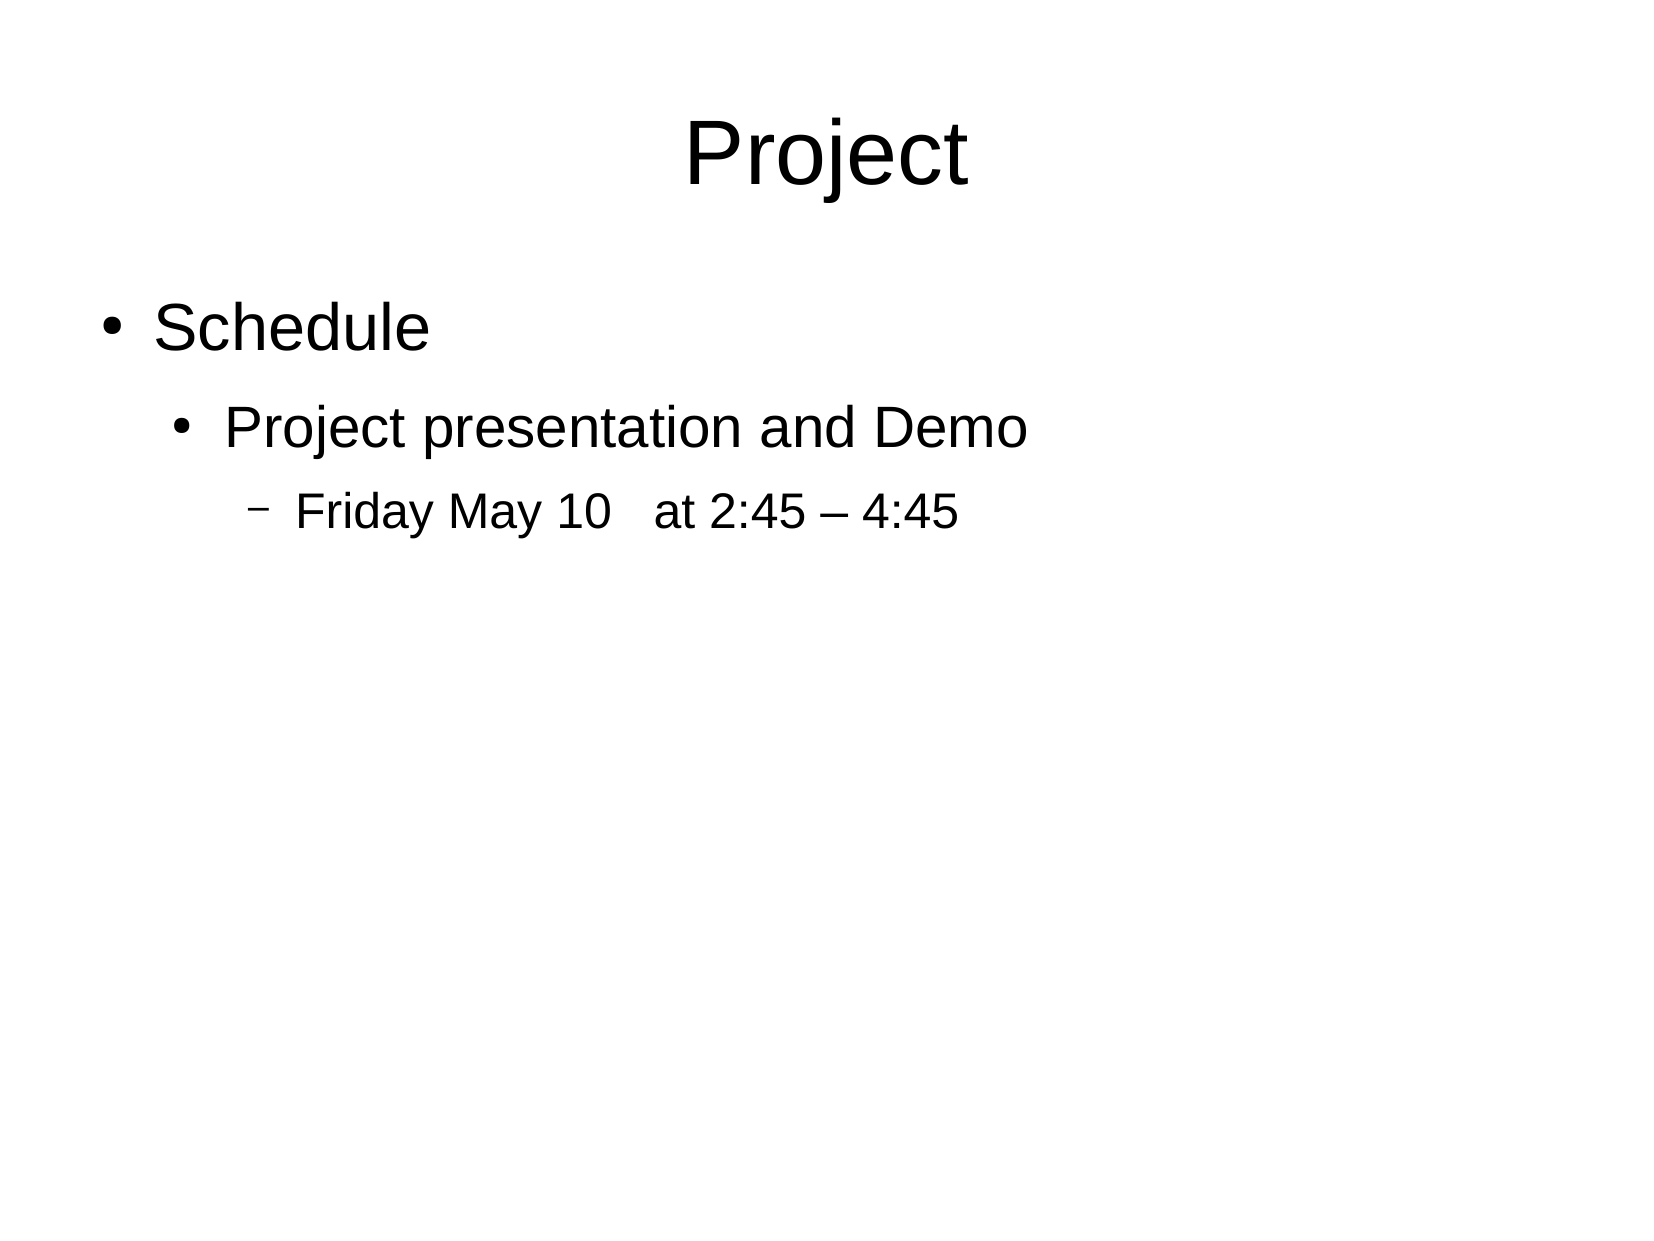

# Project
Schedule
Project presentation and Demo
Friday May 10 at 2:45 – 4:45